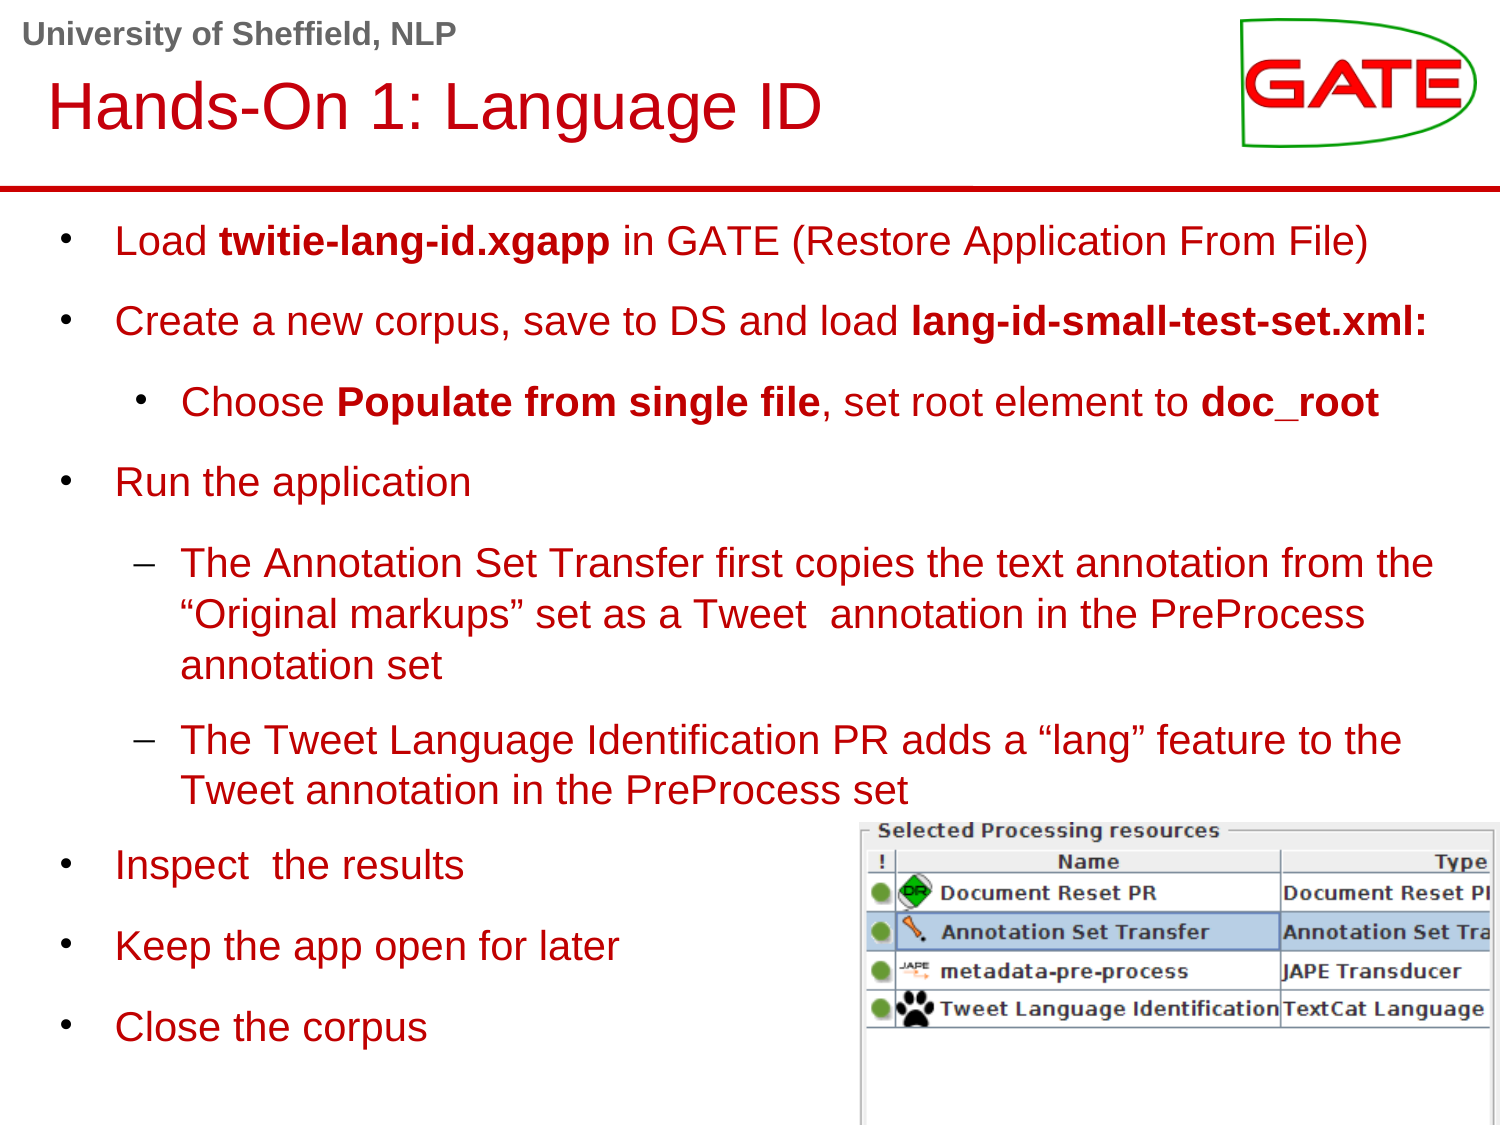

Hands-On 1: Language ID
Load twitie-lang-id.xgapp in GATE (Restore Application From File)
Create a new corpus, save to DS and load lang-id-small-test-set.xml:
Choose Populate from single file, set root element to doc_root
Run the application
The Annotation Set Transfer first copies the text annotation from the “Original markups” set as a Tweet annotation in the PreProcess annotation set
The Tweet Language Identification PR adds a “lang” feature to the Tweet annotation in the PreProcess set
Inspect the results
Keep the app open for later
Close the corpus